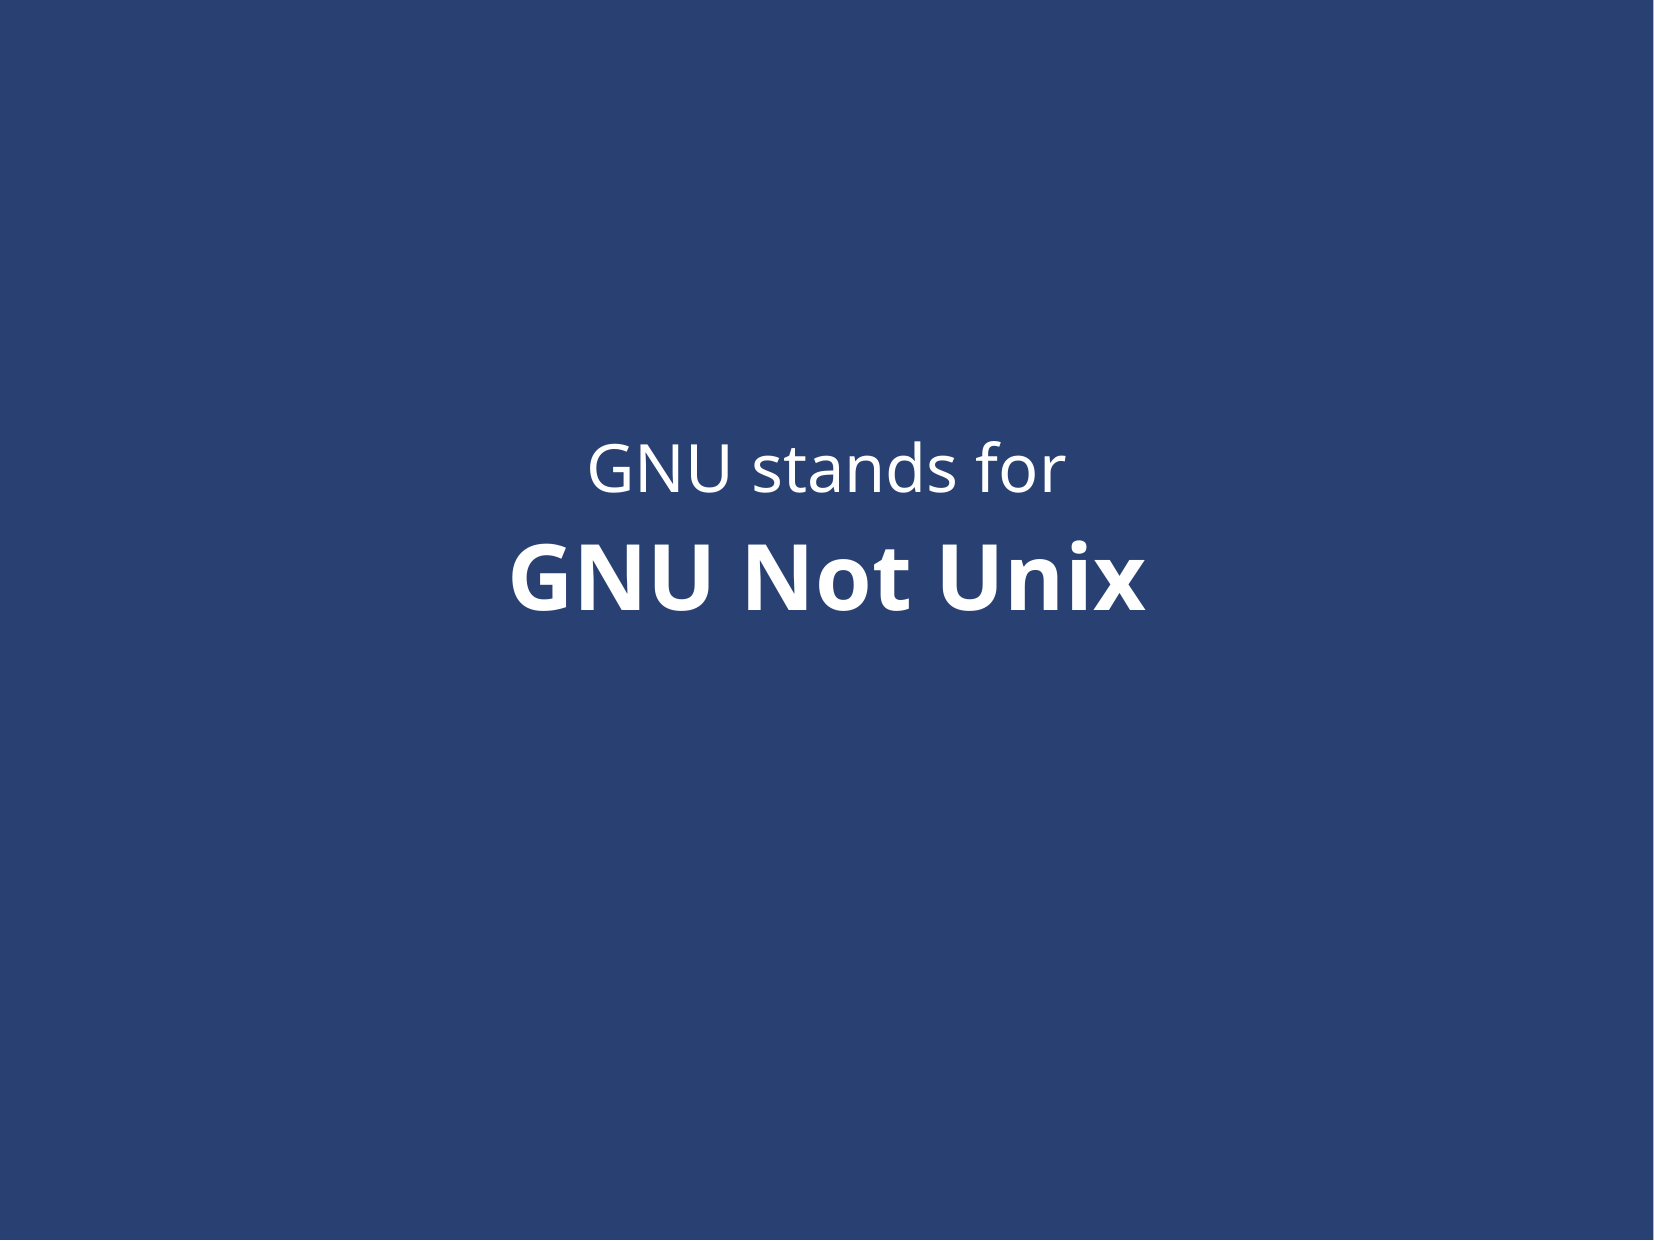

# GNU stands for
GNU Not Unix